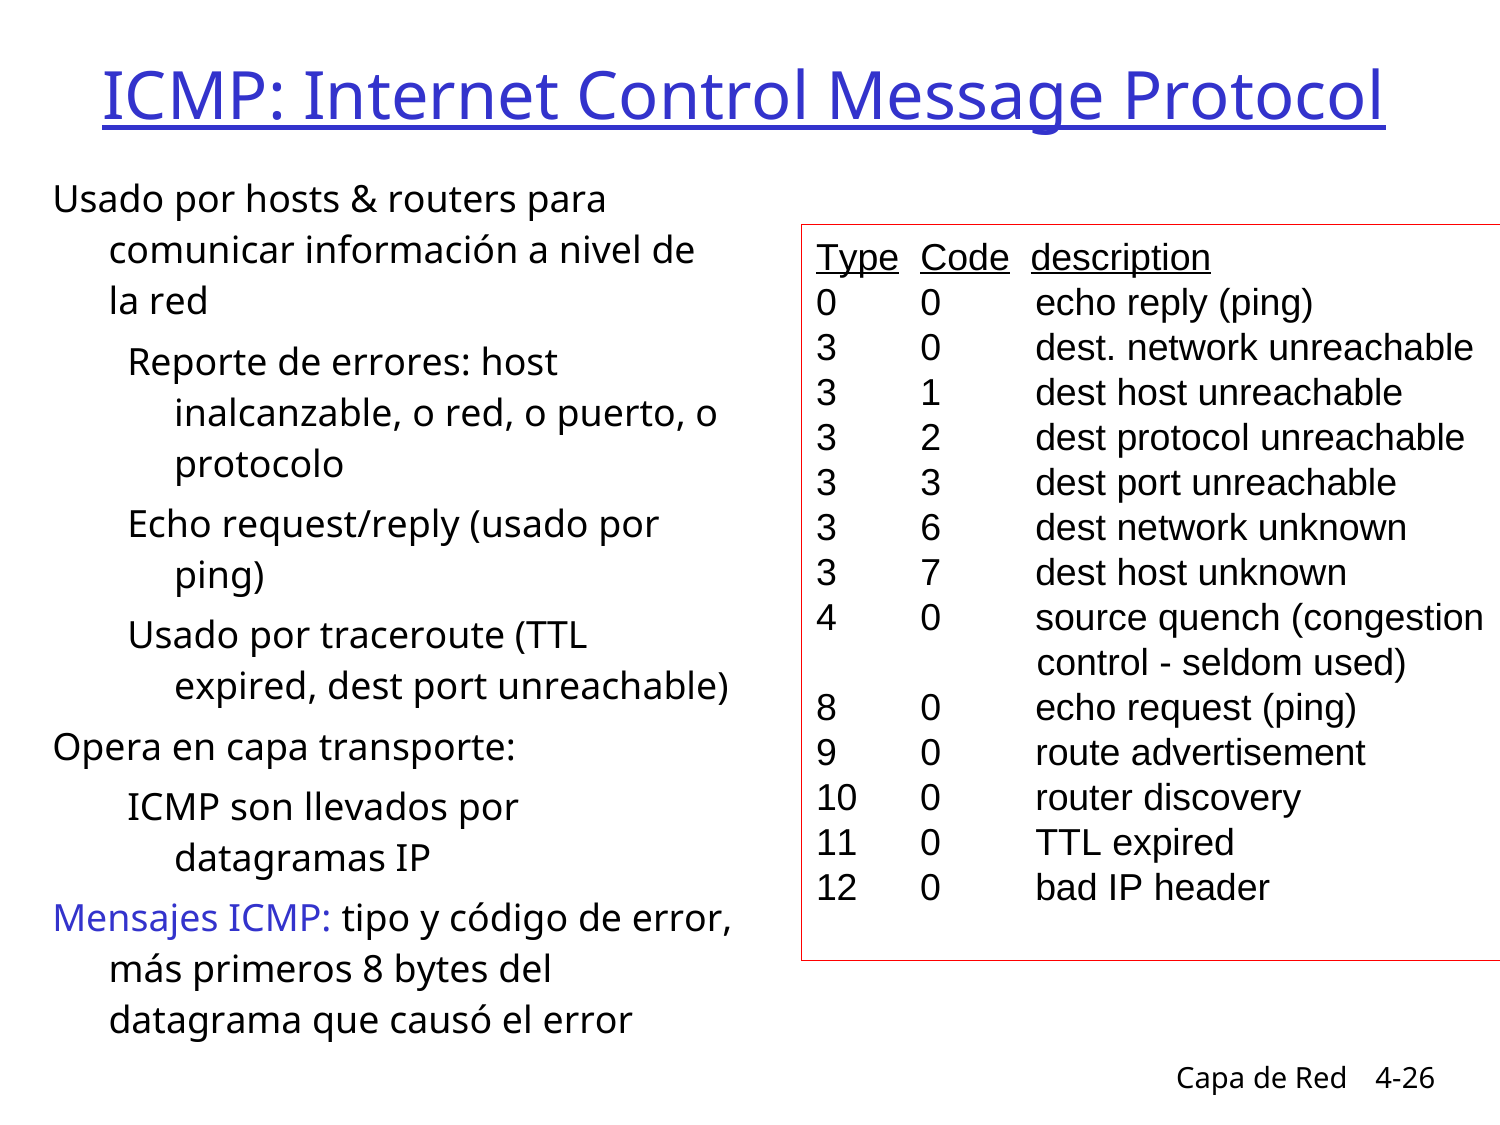

# ICMP: Internet Control Message Protocol
Usado por hosts & routers para comunicar información a nivel de la red
Reporte de errores: host inalcanzable, o red, o puerto, o protocolo
Echo request/reply (usado por ping)
Usado por traceroute (TTL expired, dest port unreachable)
Opera en capa transporte:
ICMP son llevados por datagramas IP
Mensajes ICMP: tipo y código de error, más primeros 8 bytes del datagrama que causó el error
Type Code description
0 0 echo reply (ping)
3 0 dest. network unreachable
3 1 dest host unreachable
3 2 dest protocol unreachable
3 3 dest port unreachable
3 6 dest network unknown
3 7 dest host unknown
4 0 source quench (congestion
 control - seldom used)
8 0 echo request (ping)
9 0 route advertisement
10 0 router discovery
11 0 TTL expired
12 0 bad IP header
26